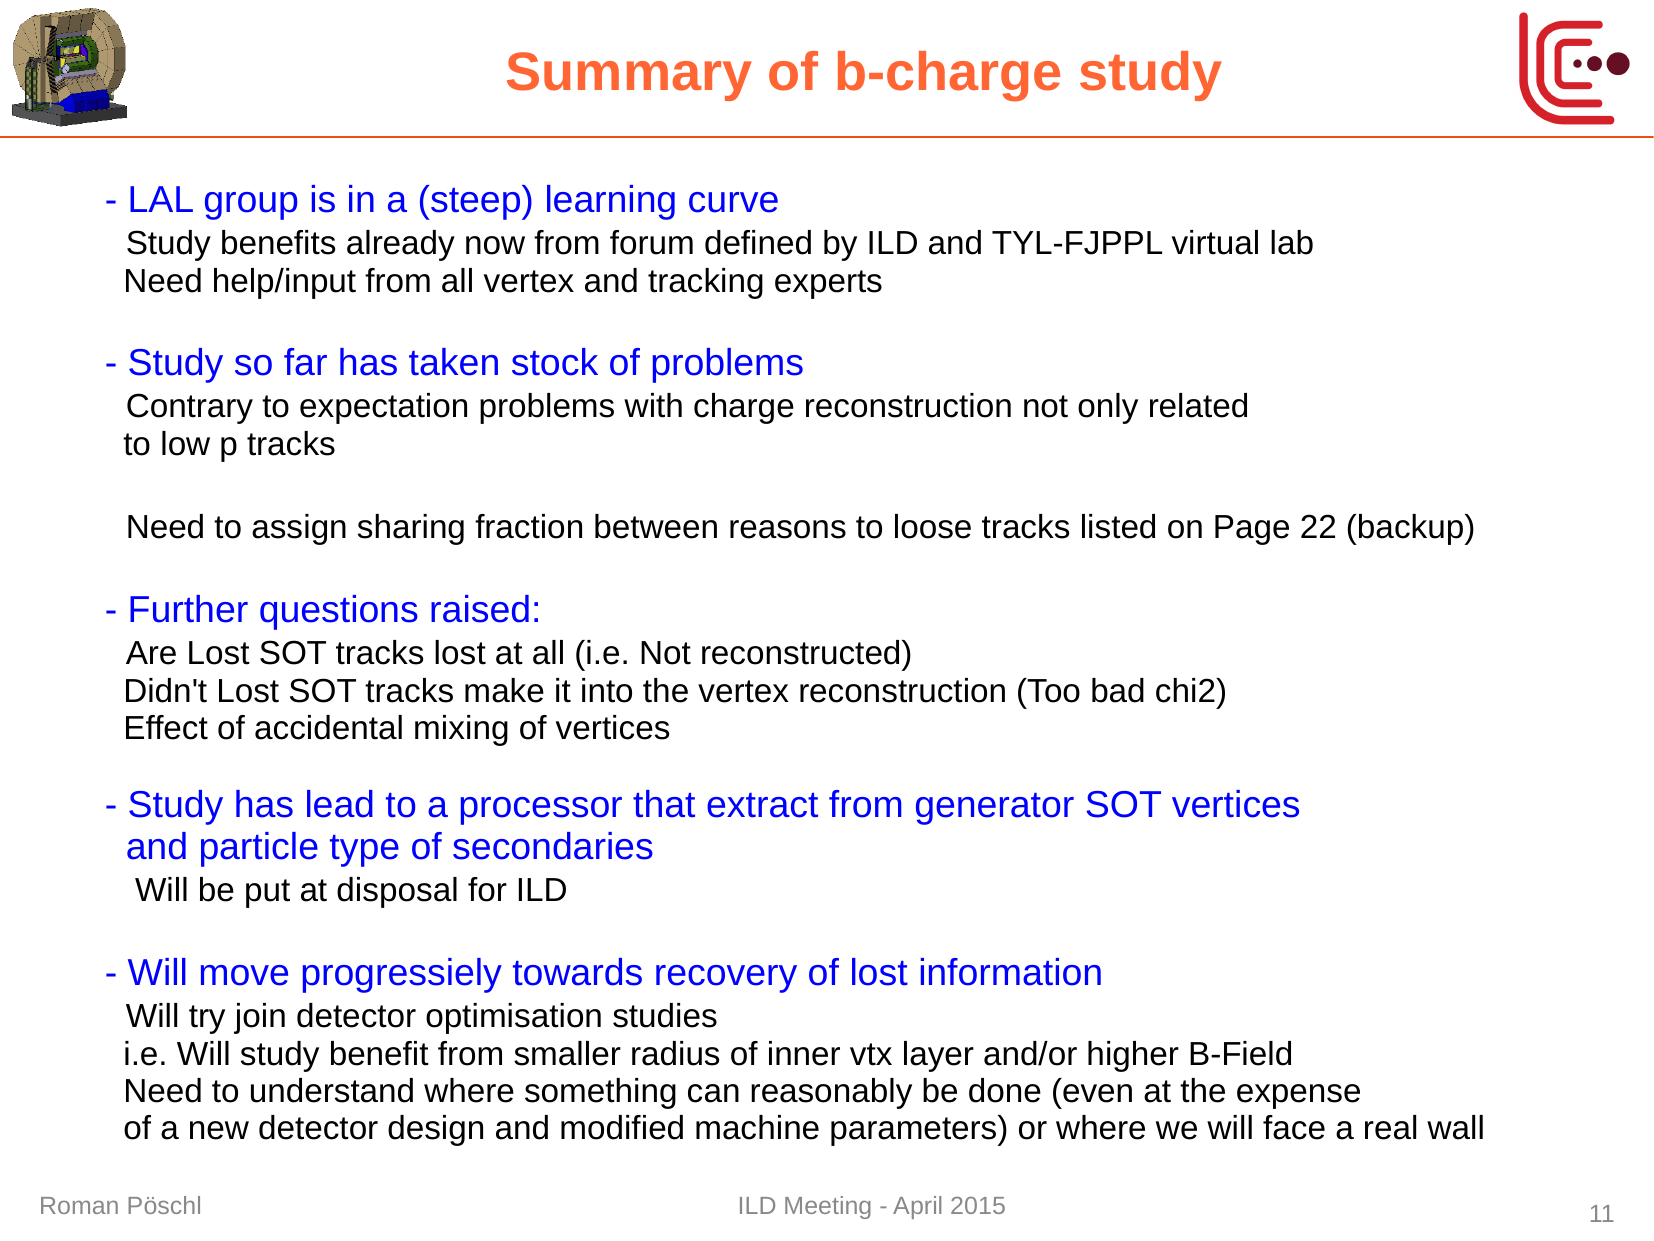

# Summary of b-charge study
- LAL group is in a (steep) learning curve
 Study benefits already now from forum defined by ILD and TYL-FJPPL virtual lab
 Need help/input from all vertex and tracking experts
- Study so far has taken stock of problems
 Contrary to expectation problems with charge reconstruction not only related
 to low p tracks
 Need to assign sharing fraction between reasons to loose tracks listed on Page 22 (backup)
- Further questions raised:
 Are Lost SOT tracks lost at all (i.e. Not reconstructed)
 Didn't Lost SOT tracks make it into the vertex reconstruction (Too bad chi2)
 Effect of accidental mixing of vertices
- Study has lead to a processor that extract from generator SOT vertices
 and particle type of secondaries
 Will be put at disposal for ILD
- Will move progressiely towards recovery of lost information
 Will try join detector optimisation studies
 i.e. Will study benefit from smaller radius of inner vtx layer and/or higher B-Field
 Need to understand where something can reasonably be done (even at the expense
 of a new detector design and modified machine parameters) or where we will face a real wall